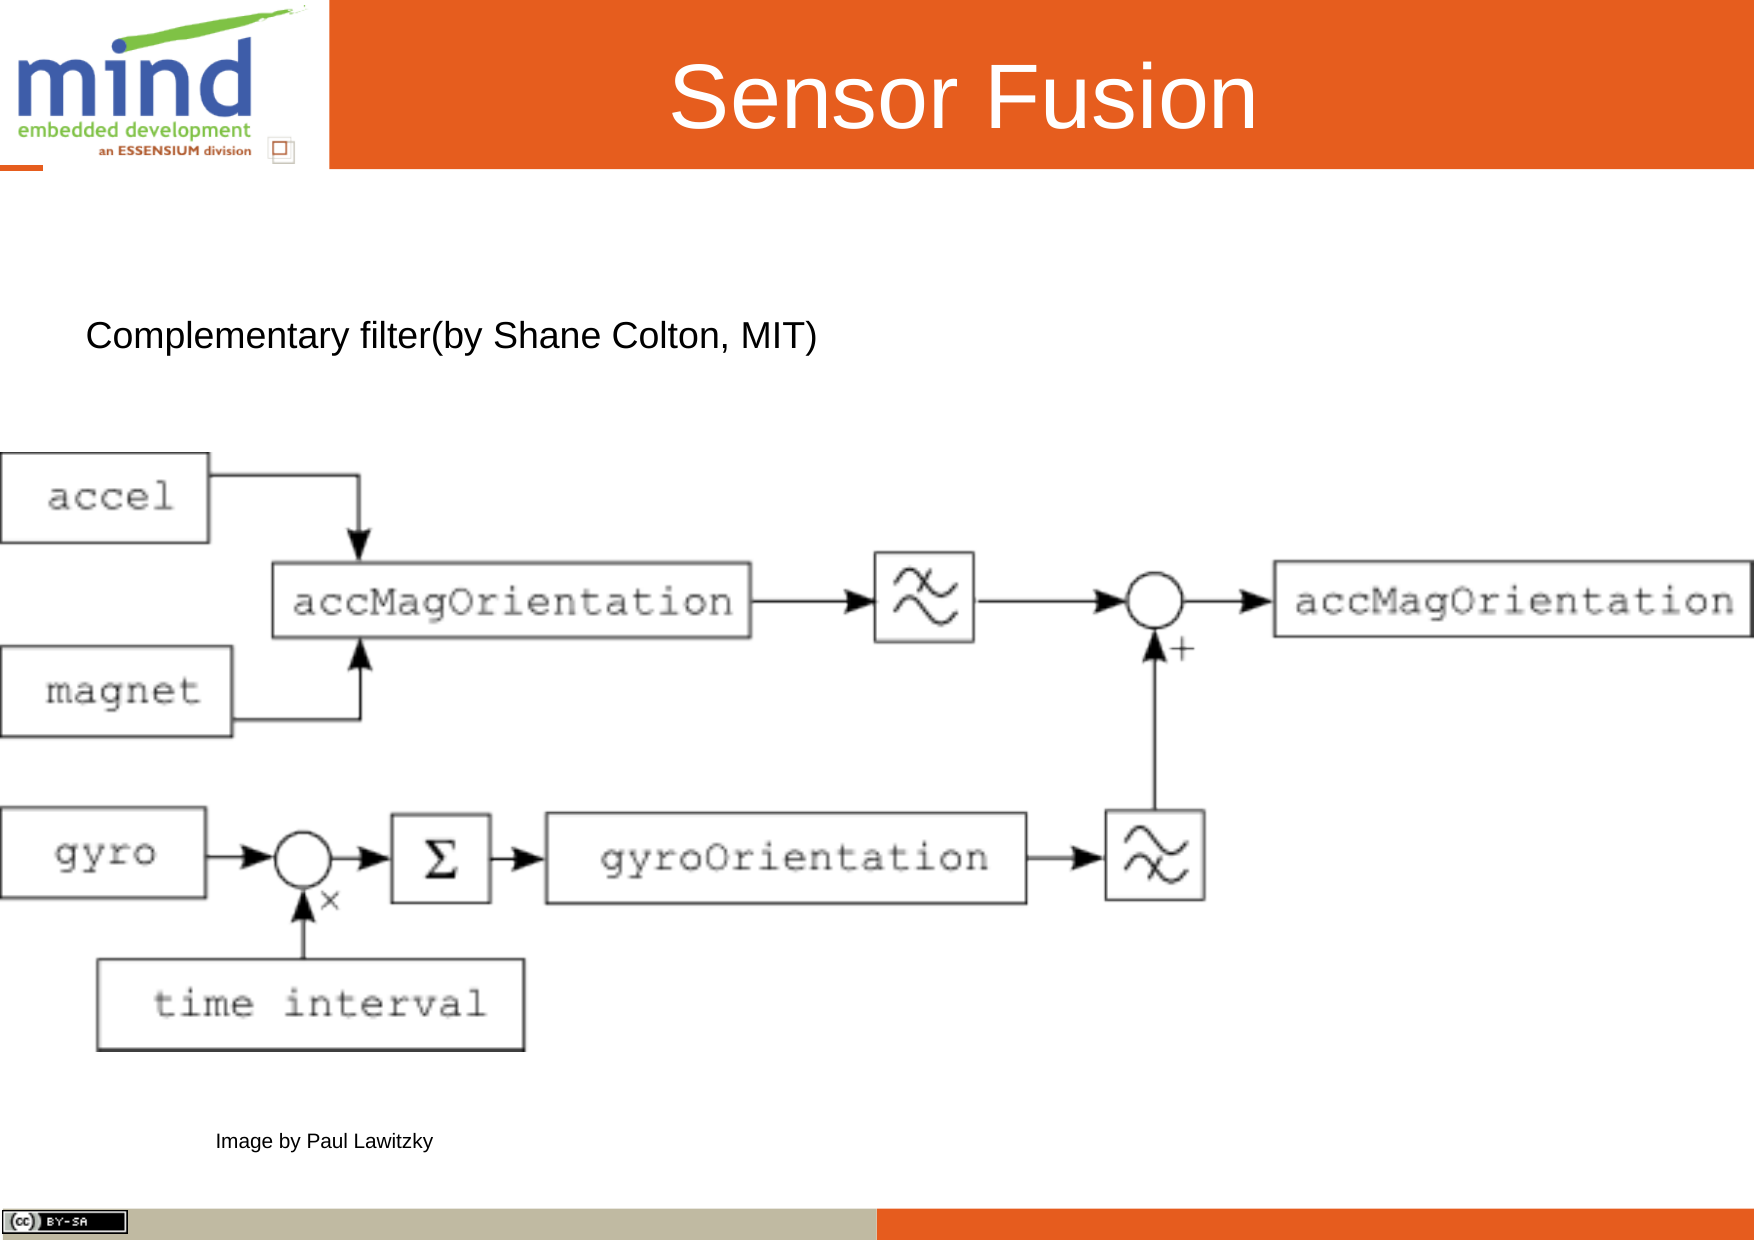

# Sensor Fusion
Complementary filter(by Shane Colton, MIT)
Image by Paul Lawitzky